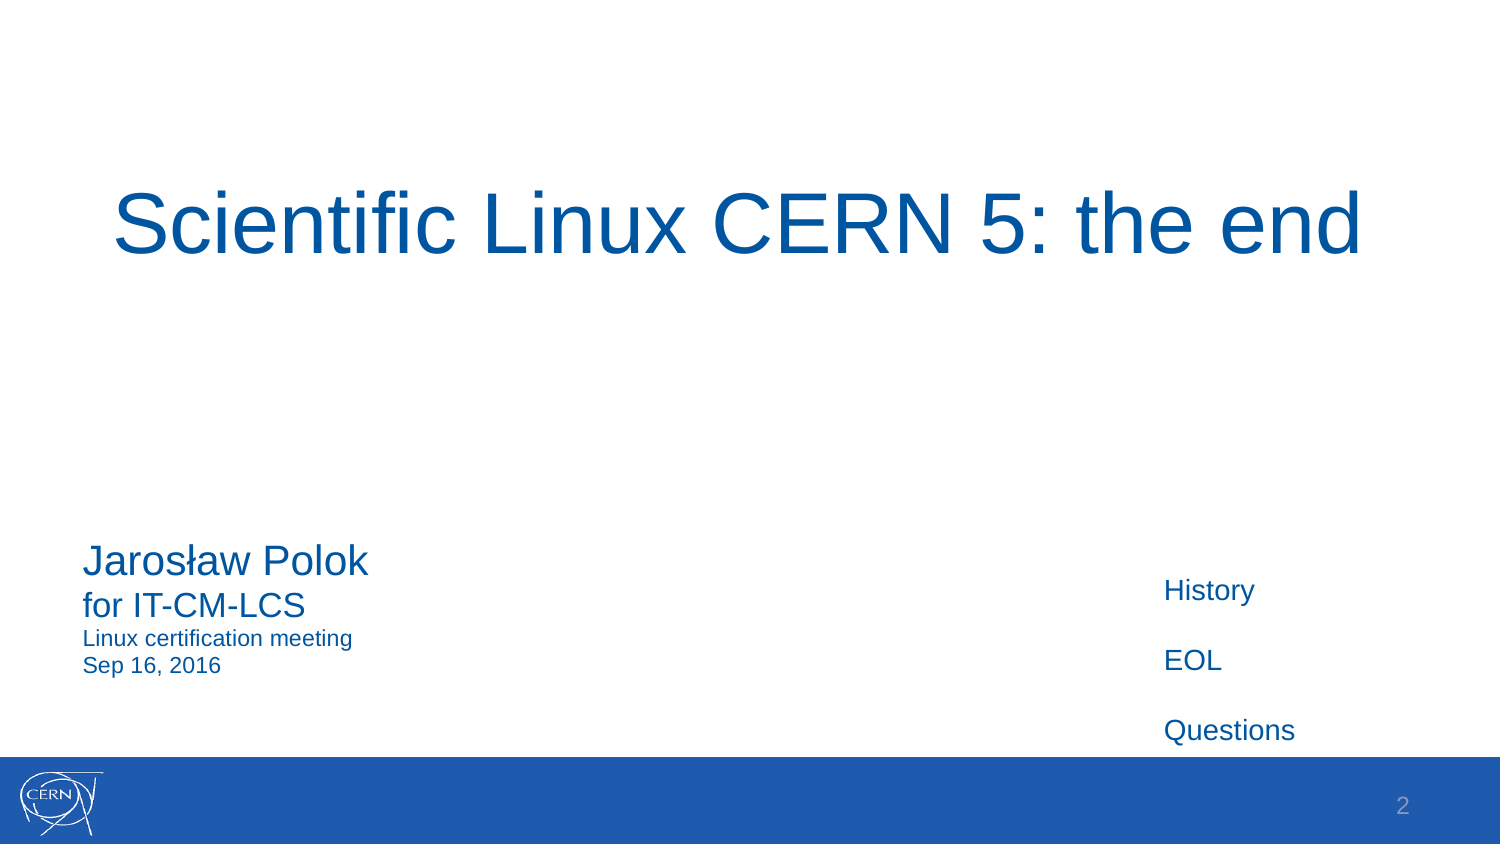

# Scientific Linux CERN 5: the end
History
EOL
Questions
Jarosław Polok
for IT-CM-LCS
Linux certification meeting
Sep 16, 2016